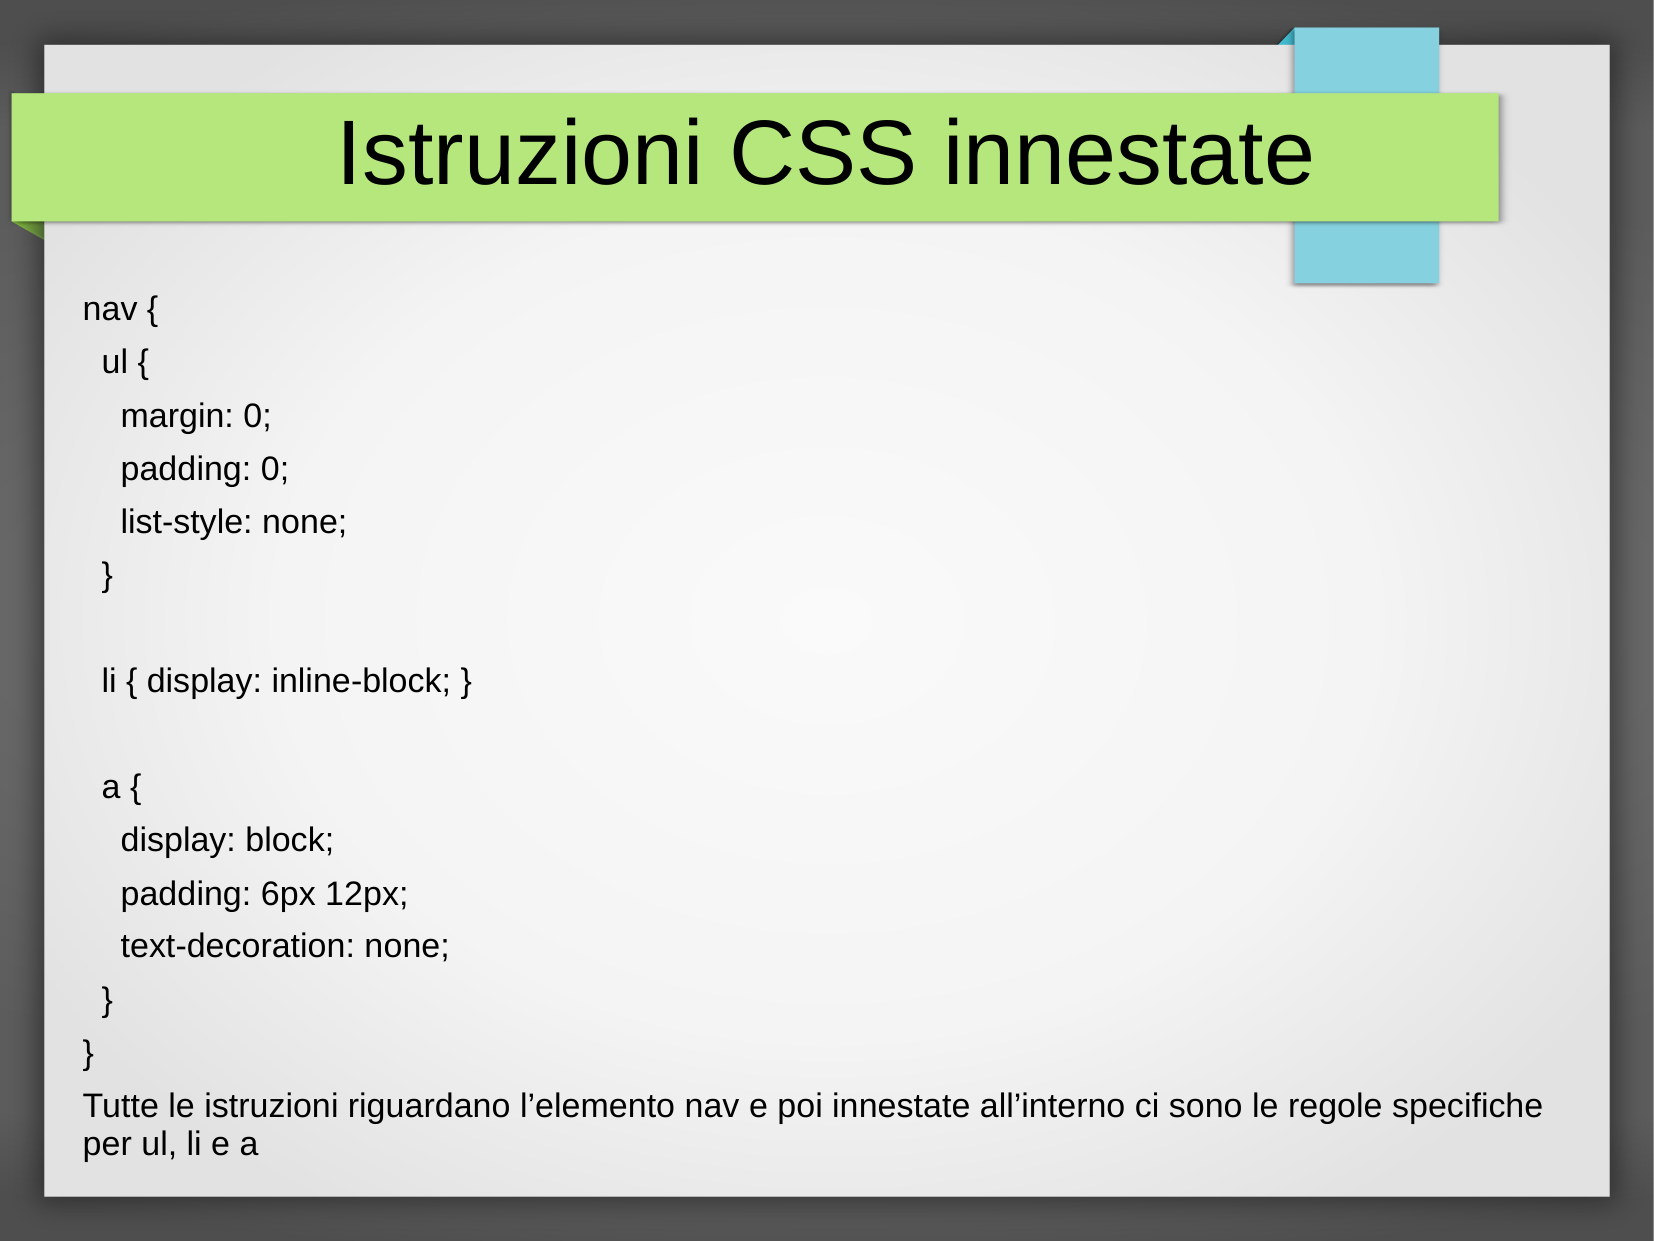

# Istruzioni CSS innestate
nav {
 ul {
 margin: 0;
 padding: 0;
 list-style: none;
 }
 li { display: inline-block; }
 a {
 display: block;
 padding: 6px 12px;
 text-decoration: none;
 }
}
Tutte le istruzioni riguardano l’elemento nav e poi innestate all’interno ci sono le regole specifiche per ul, li e a